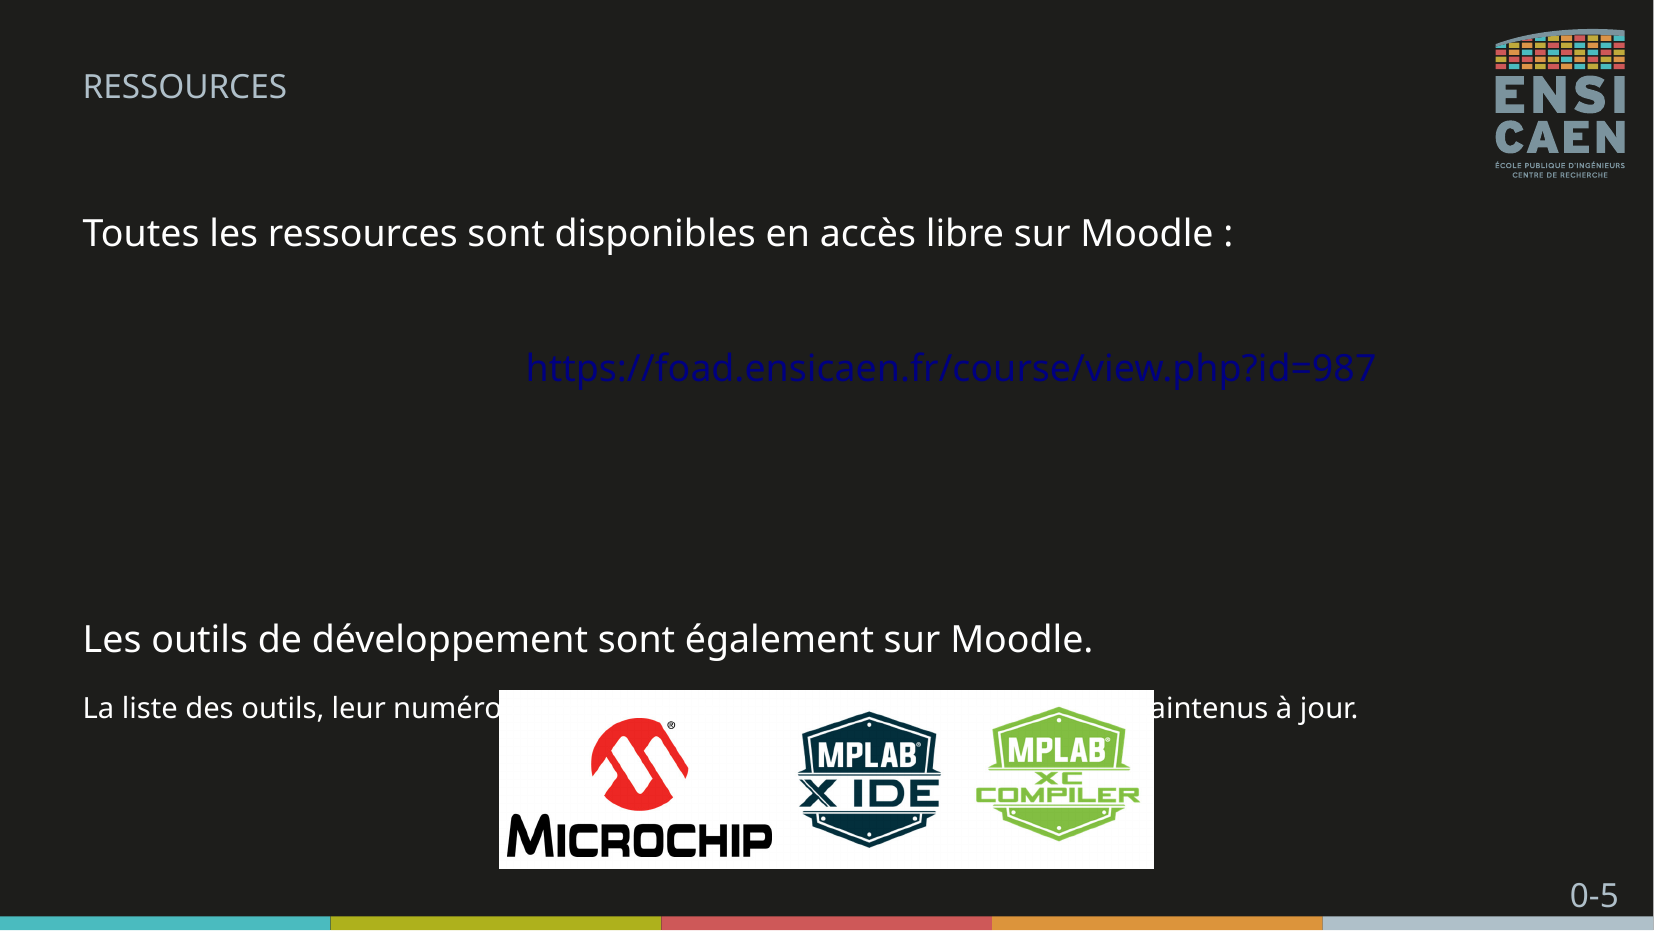

# RESSOURCES
Toutes les ressources sont disponibles en accès libre sur Moodle :
 						https://foad.ensicaen.fr/course/view.php?id=987
Les outils de développement sont également sur Moodle.
La liste des outils, leur numéro de version et liens de téléchargement y sont maintenus à jour.